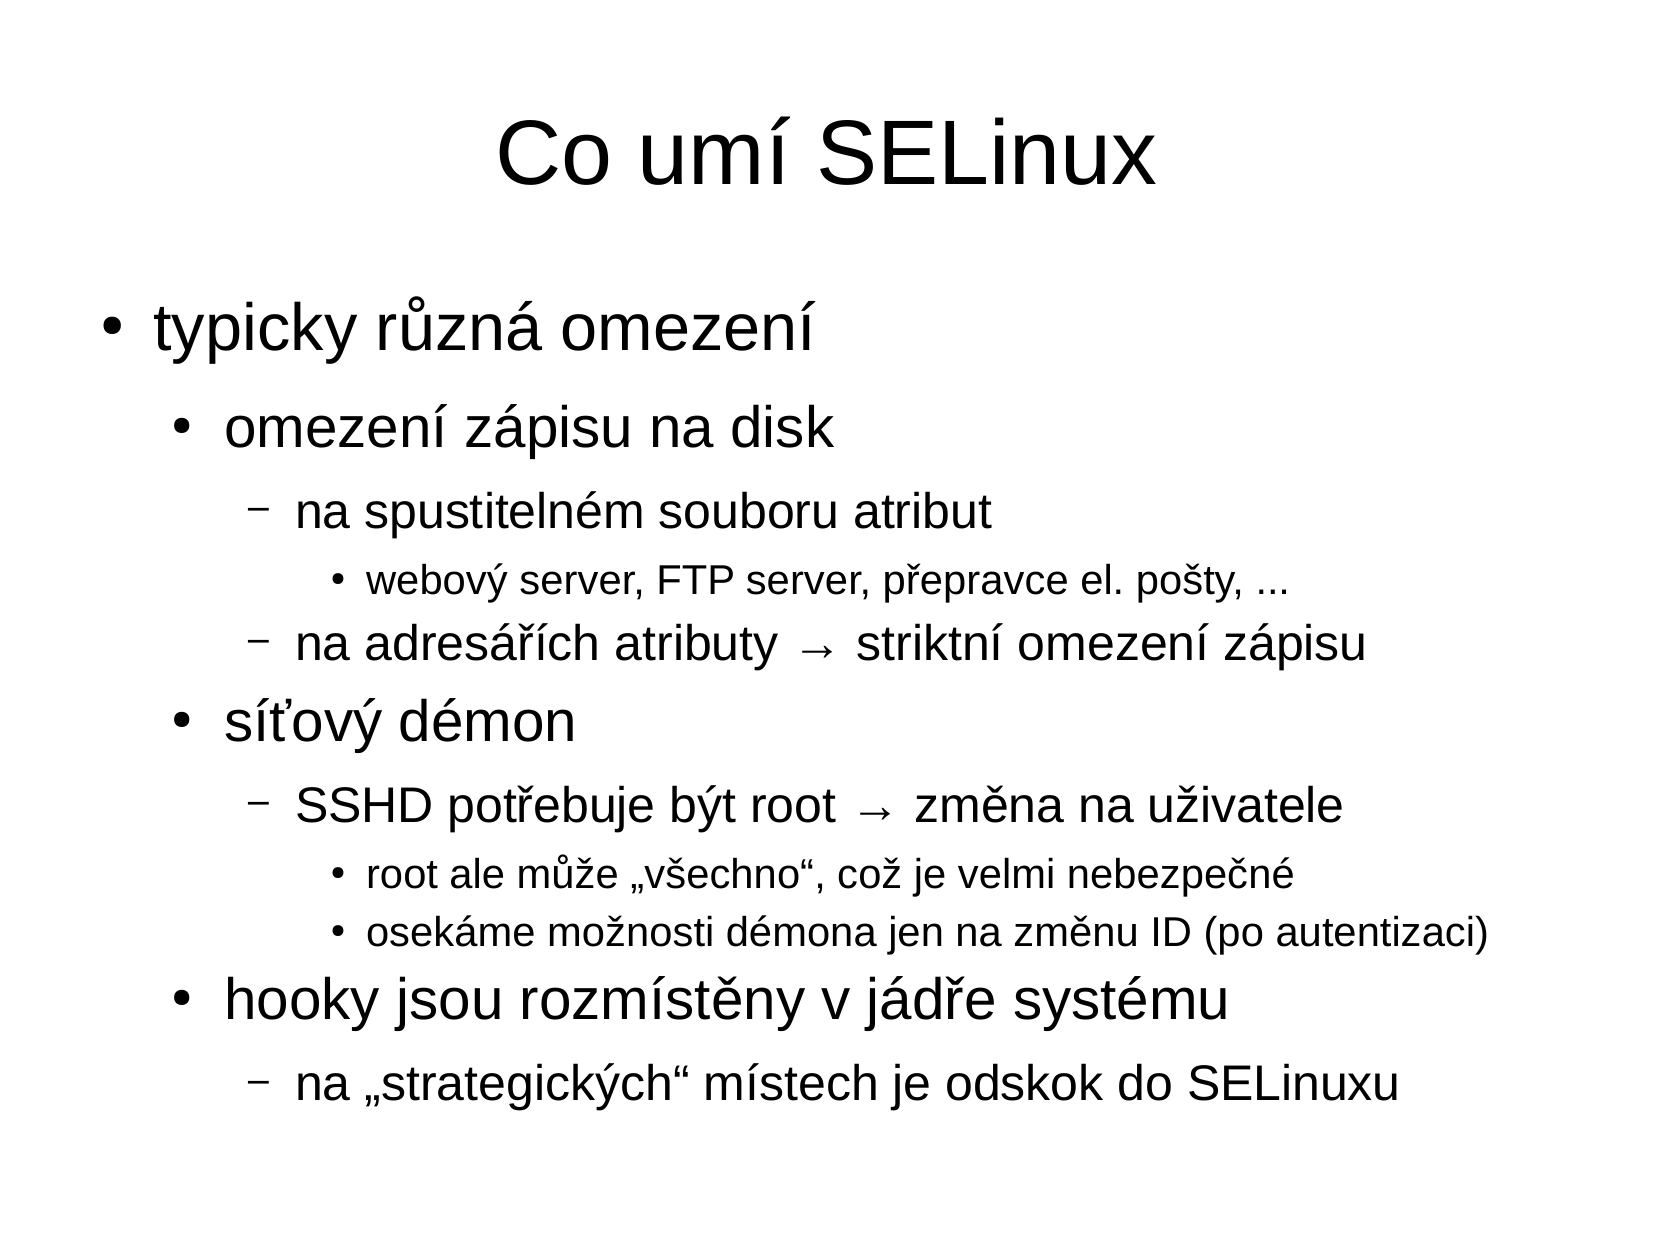

# Co umí SELinux
typicky různá omezení
omezení zápisu na disk
na spustitelném souboru atribut
webový server, FTP server, přepravce el. pošty, ...
na adresářích atributy → striktní omezení zápisu
síťový démon
SSHD potřebuje být root → změna na uživatele
root ale může „všechno“, což je velmi nebezpečné
osekáme možnosti démona jen na změnu ID (po autentizaci)
hooky jsou rozmístěny v jádře systému
na „strategických“ místech je odskok do SELinuxu